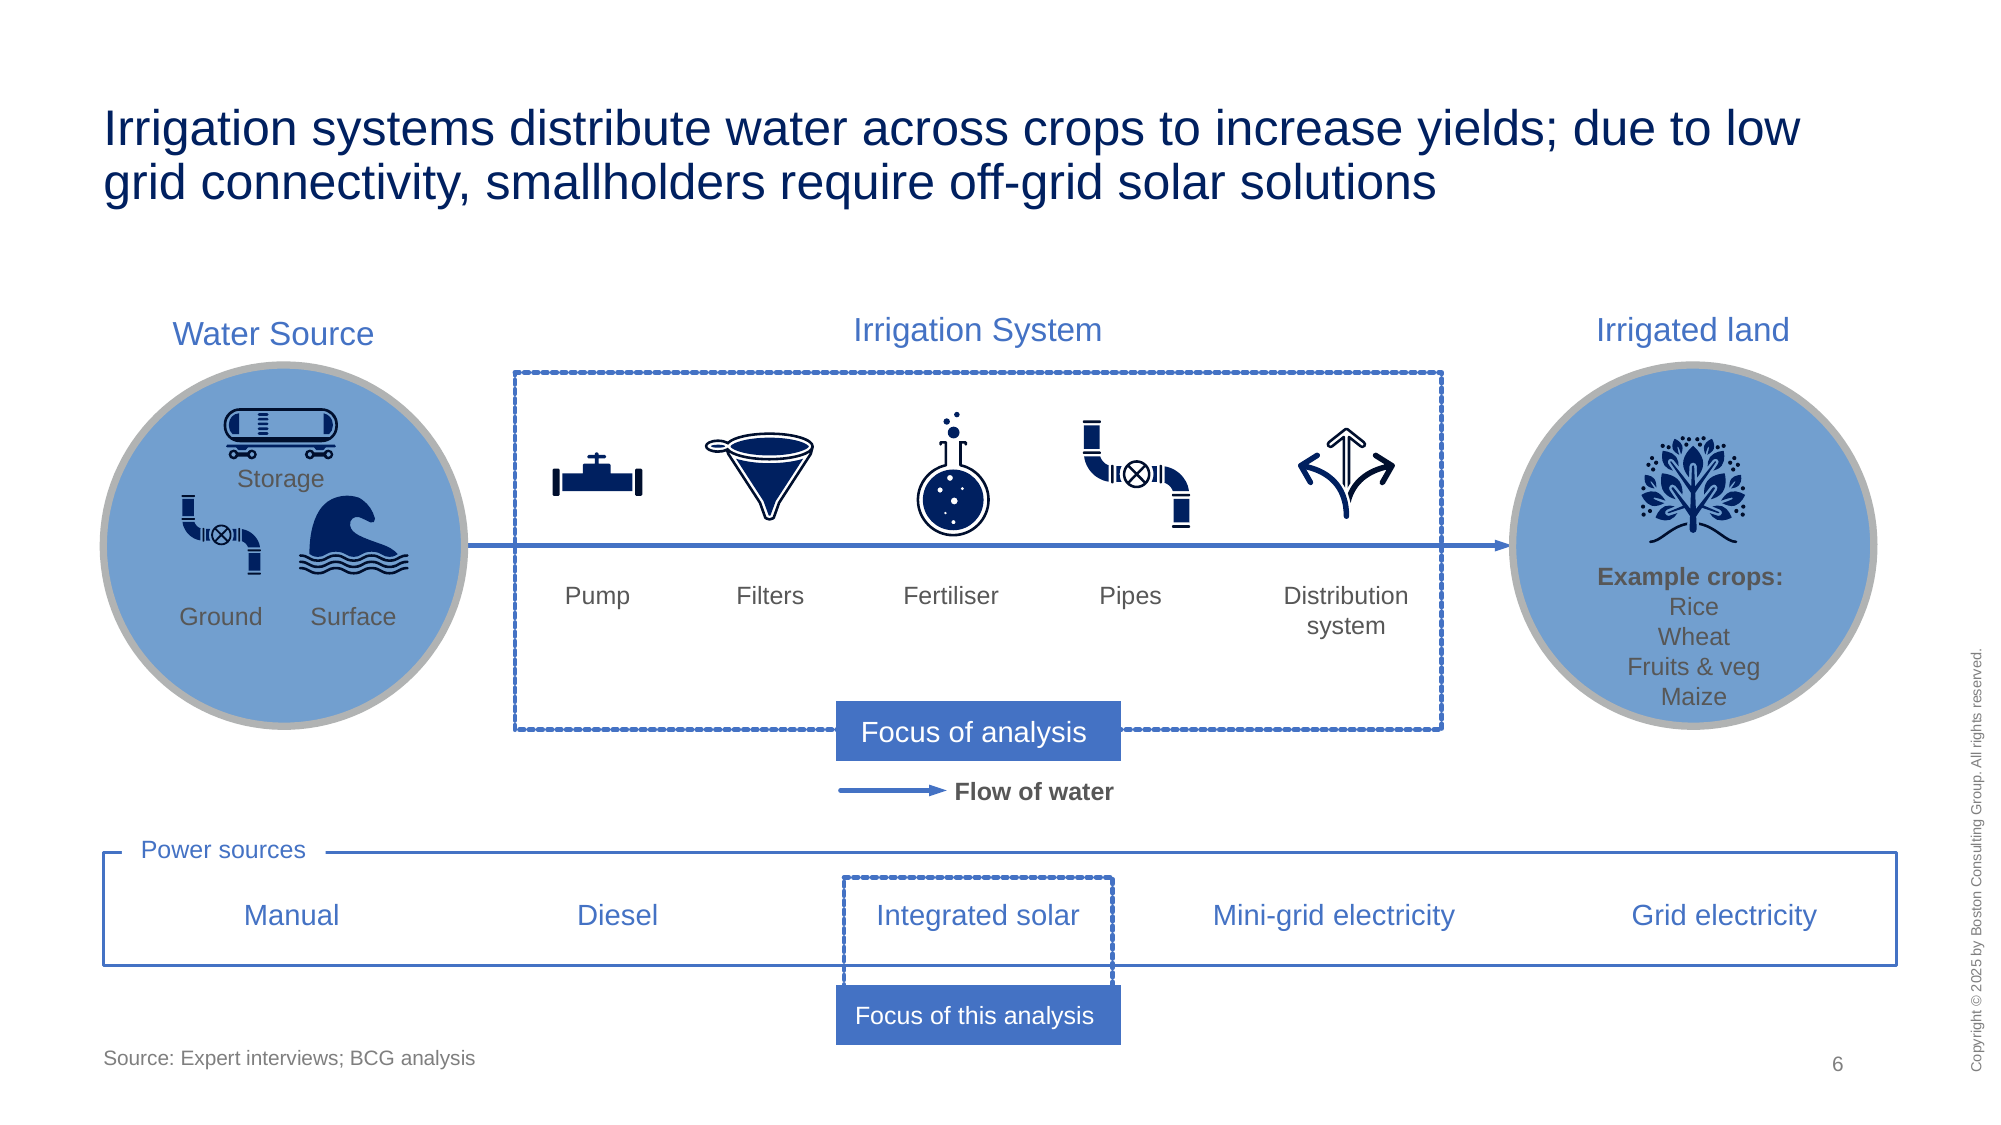

# Irrigation systems distribute water across crops to increase yields; due to low grid connectivity, smallholders require off-grid solar solutions
Irrigation System
Irrigated land
Water Source
Storage
Example crops:
Rice
Wheat
Fruits & veg
Maize
Pump
Filters
Fertiliser
Pipes
Distribution system
Ground
Surface
Focus of analysis
Flow of water
Power sources
Manual
Diesel
Integrated solar
Mini-grid electricity
Grid electricity
Focus of this analysis
Source: Expert interviews; BCG analysis